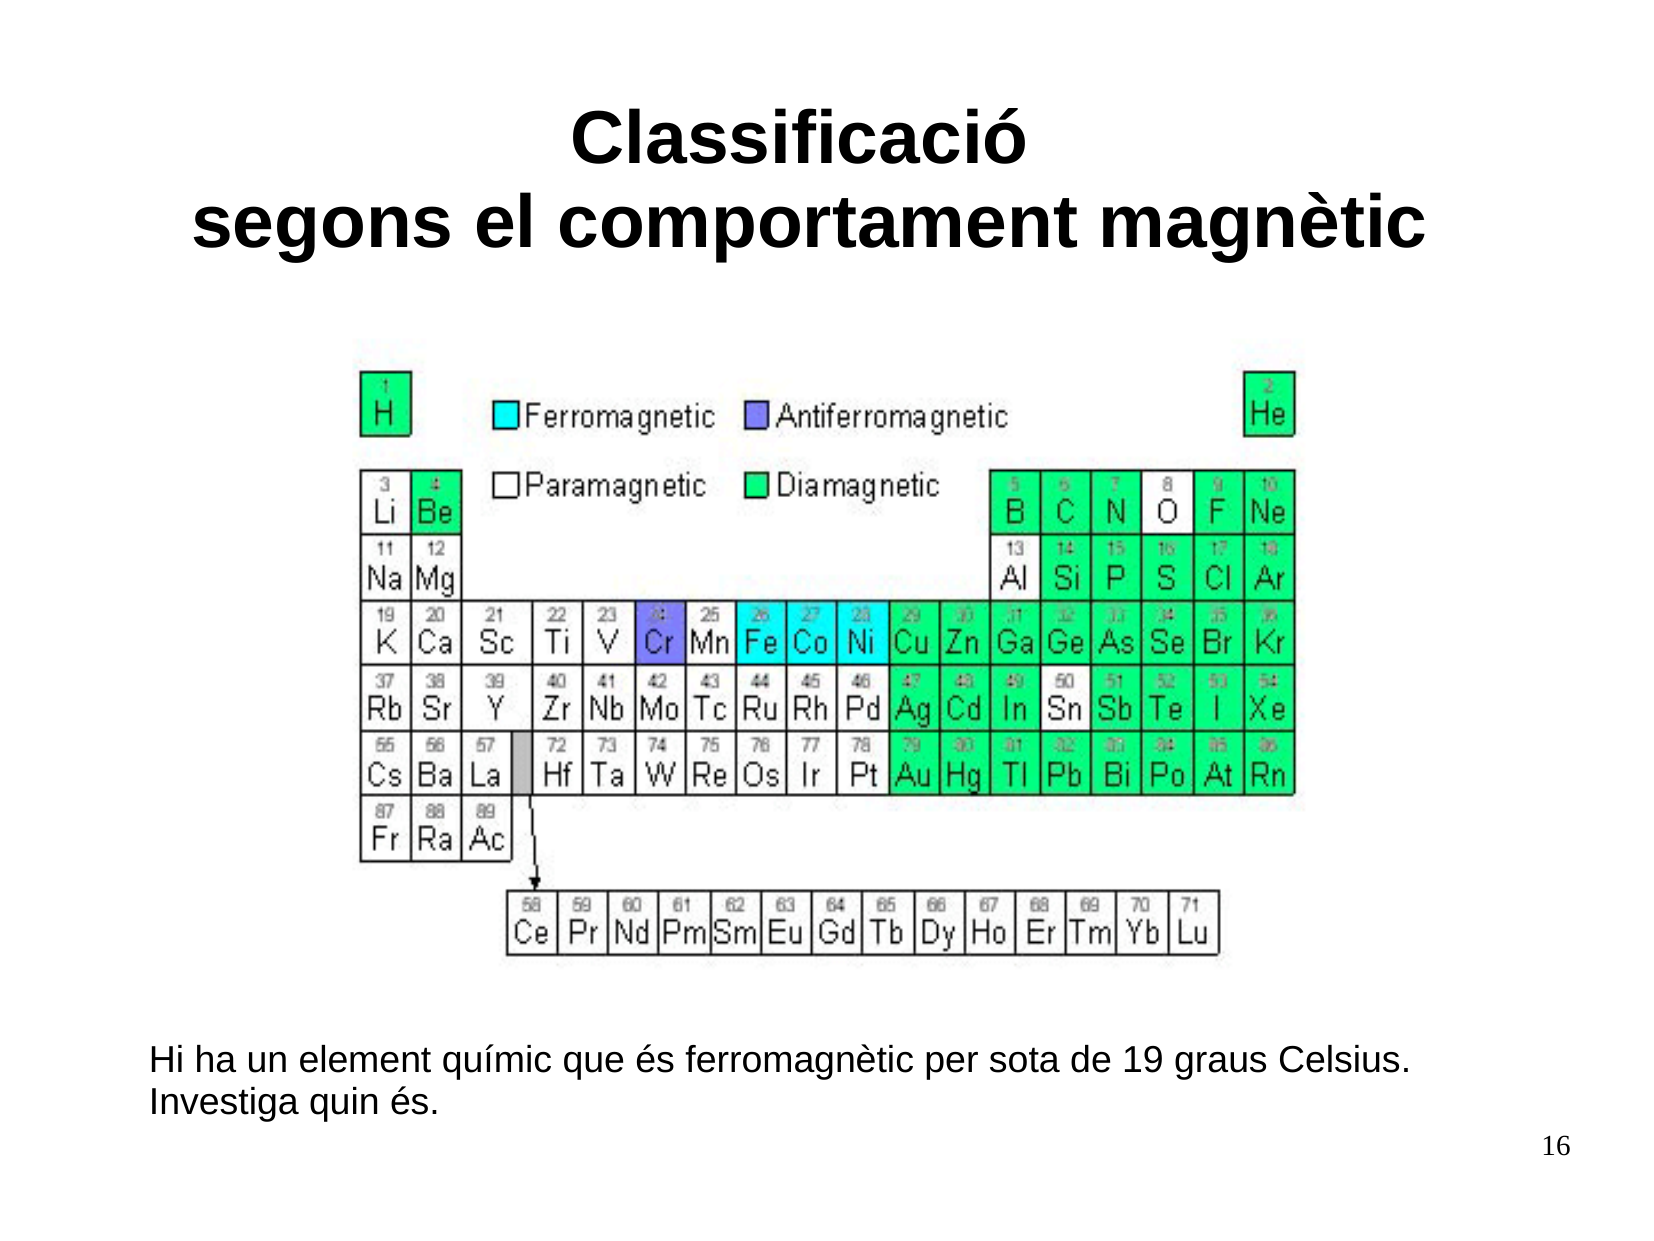

Classificació
segons el comportament magnètic
Hi ha un element químic que és ferromagnètic per sota de 19 graus Celsius. Investiga quin és.
16